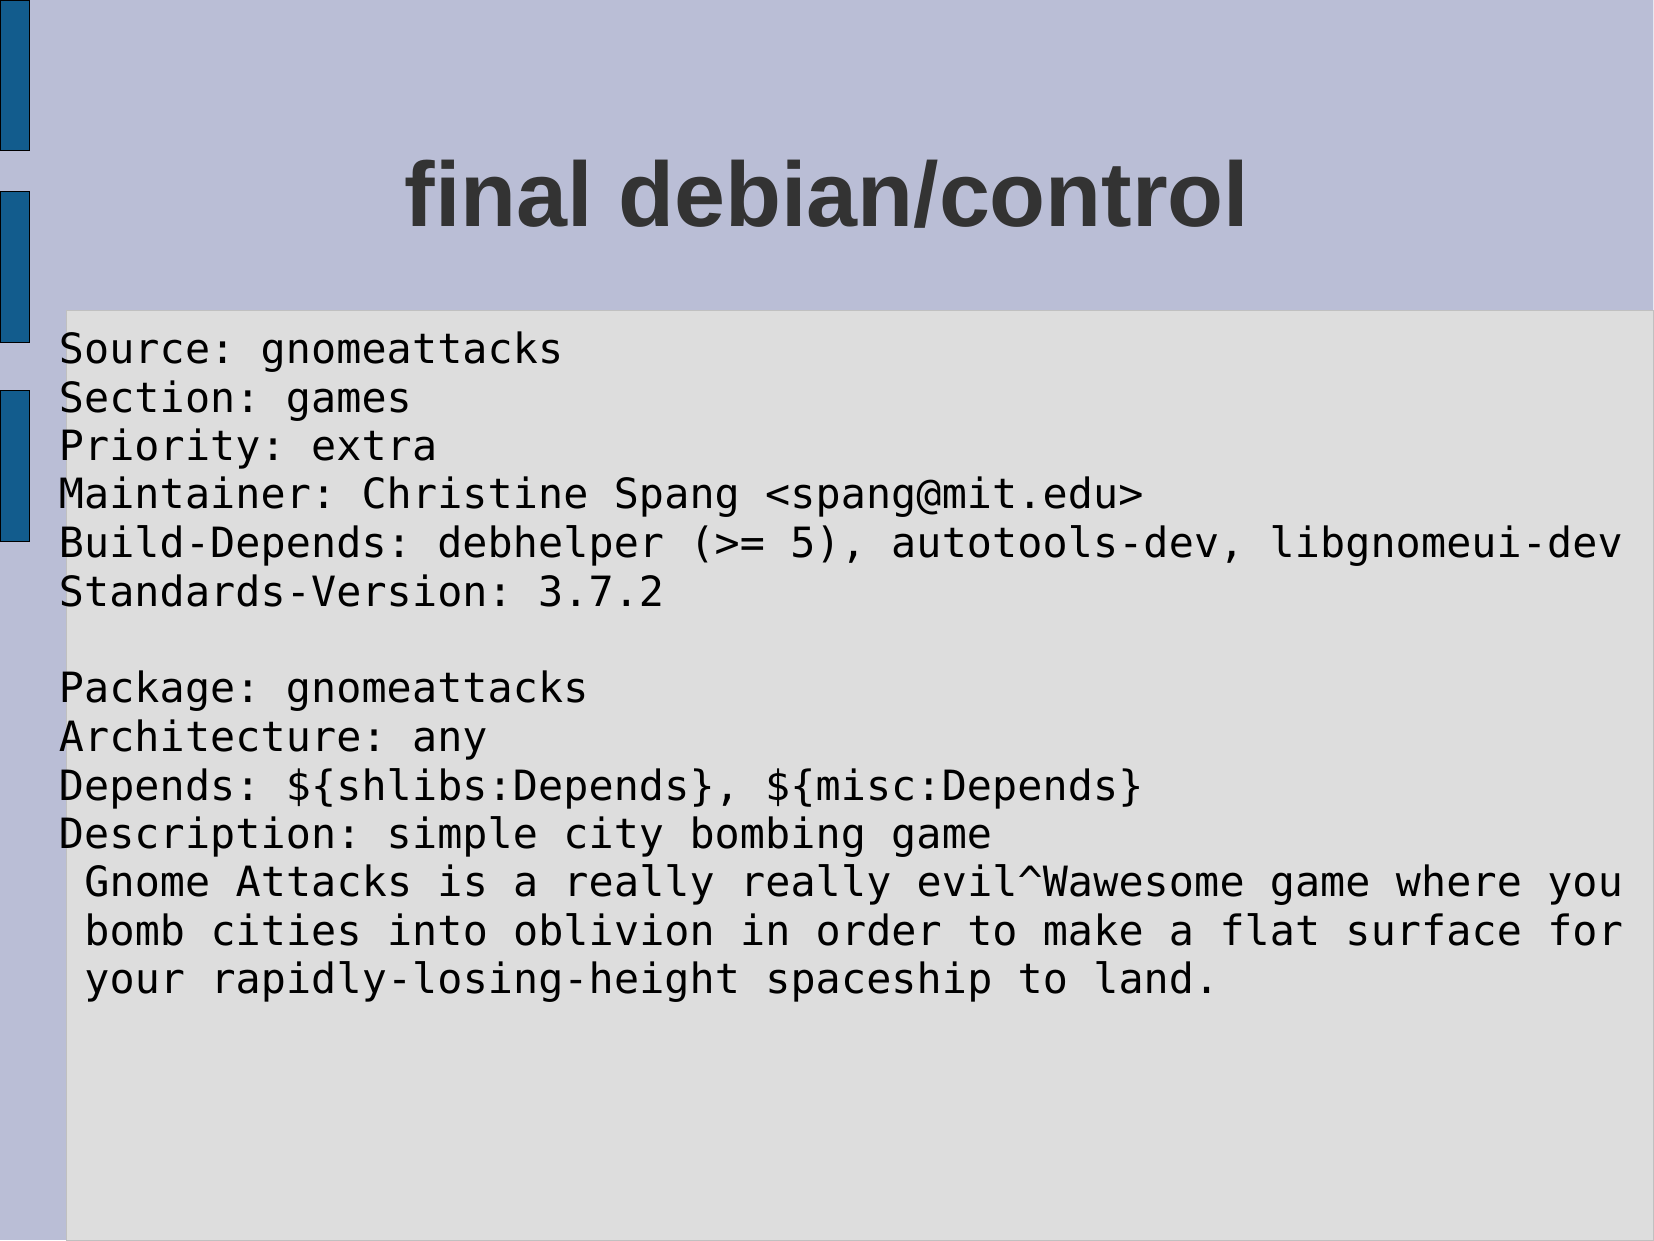

# final debian/control
Source: gnomeattacks
Section: games
Priority: extra
Maintainer: Christine Spang <spang@mit.edu>
Build-Depends: debhelper (>= 5), autotools-dev, libgnomeui-dev
Standards-Version: 3.7.2
Package: gnomeattacks
Architecture: any
Depends: ${shlibs:Depends}, ${misc:Depends}
Description: simple city bombing game
 Gnome Attacks is a really really evil^Wawesome game where you
 bomb cities into oblivion in order to make a flat surface for
 your rapidly-losing-height spaceship to land.